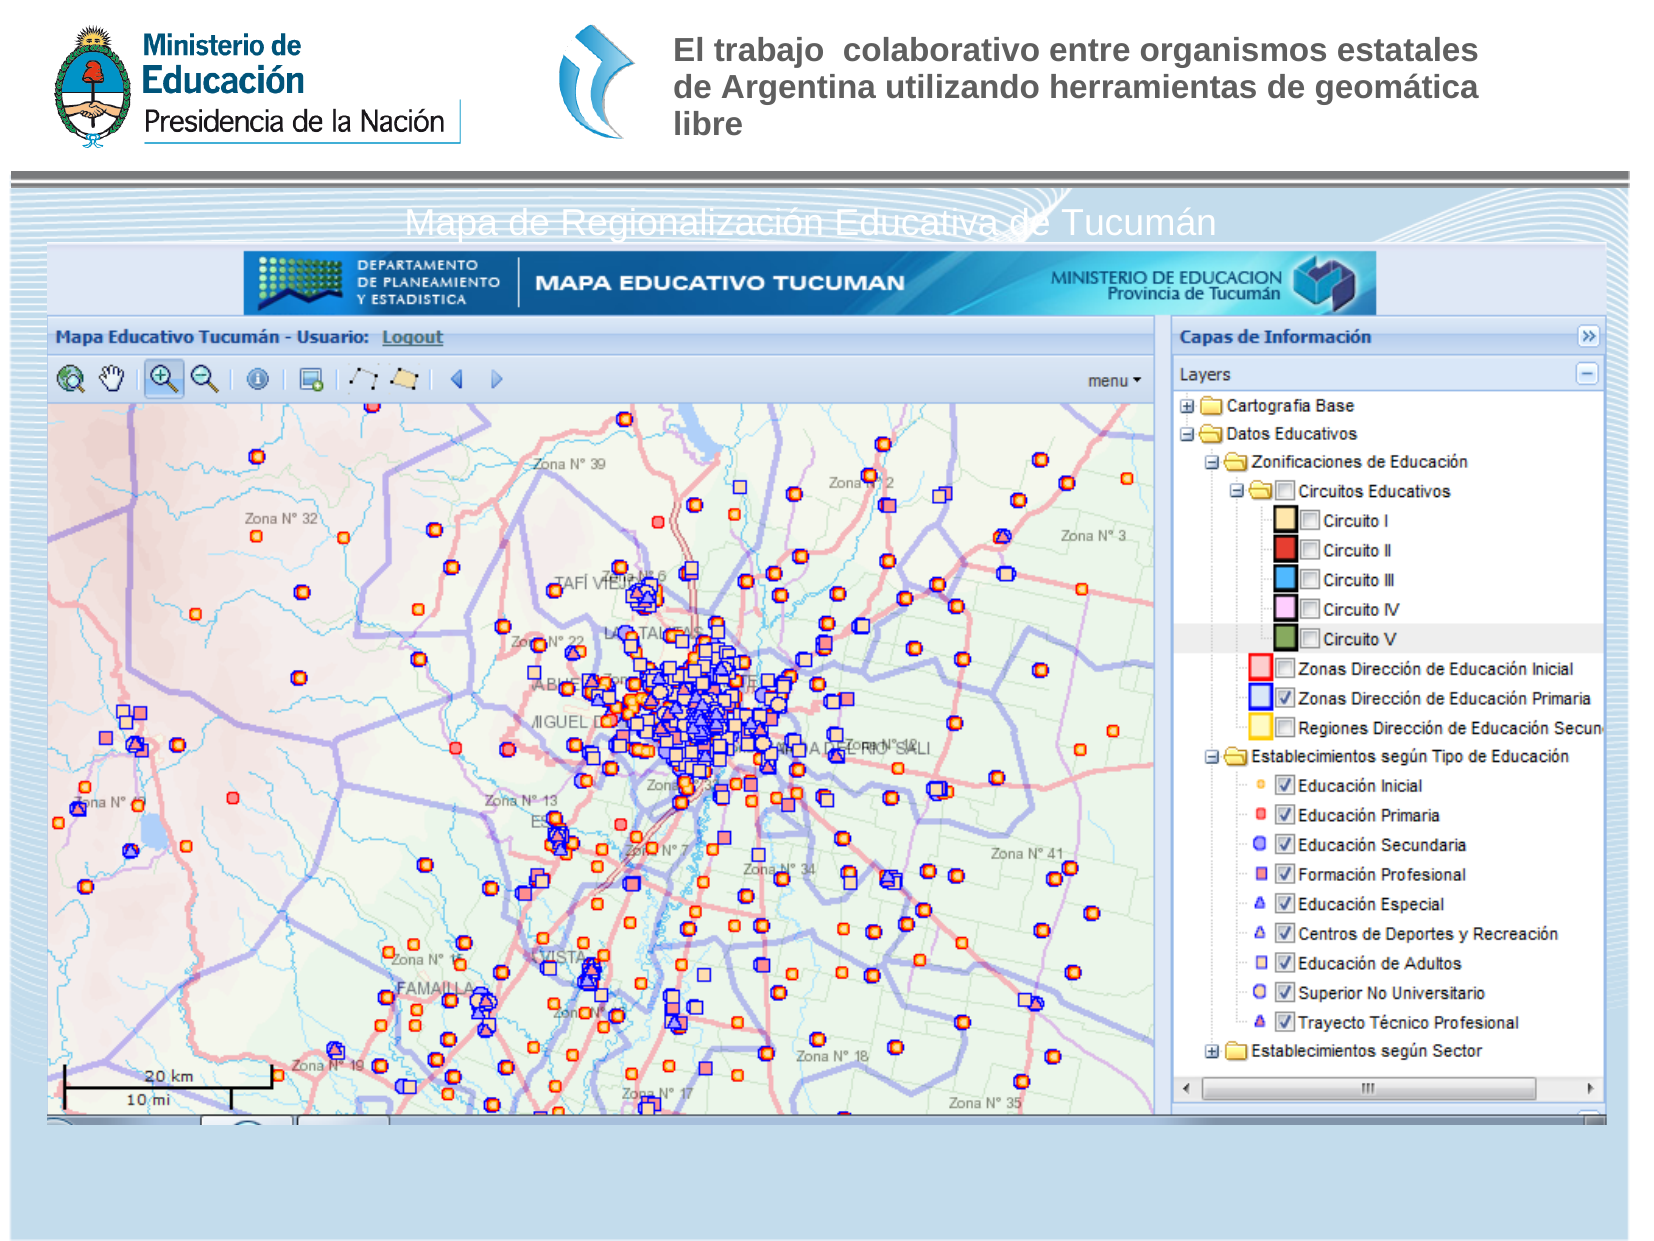

El trabajo colaborativo entre organismos estatales de Argentina utilizando herramientas de geomática libre
Mapa de Regionalización Educativa de Tucumán